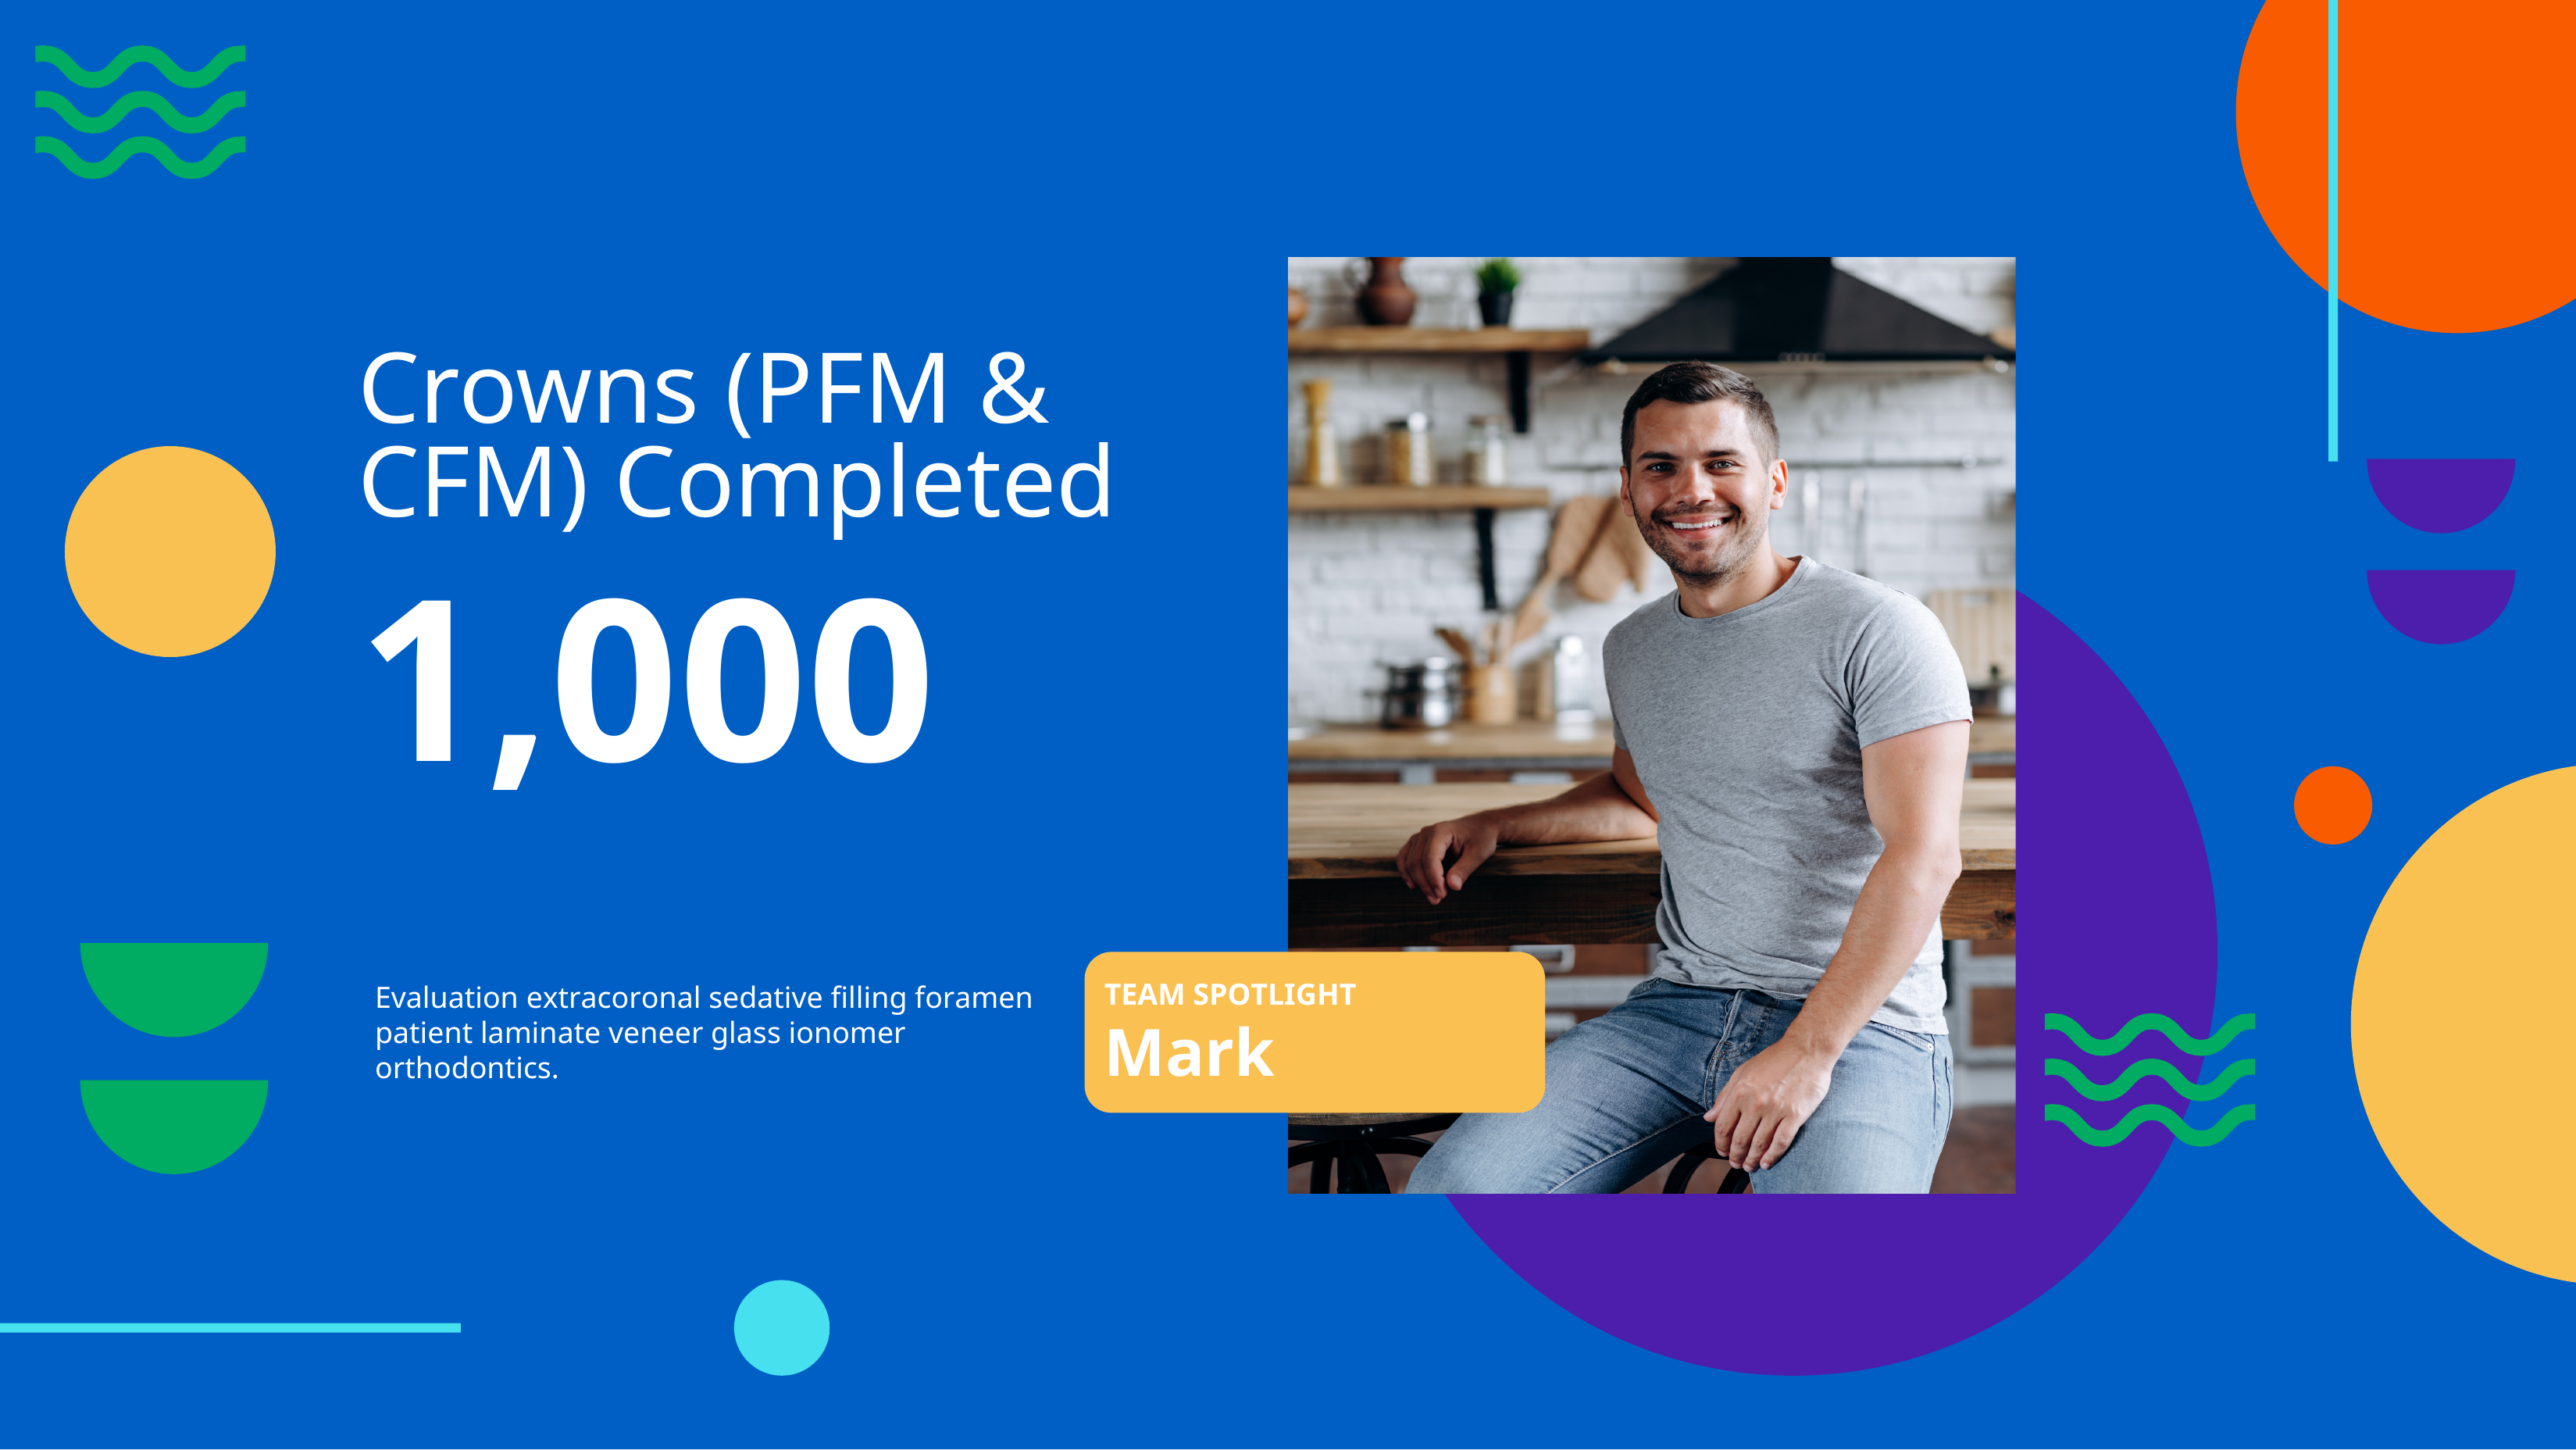

Crowns (PFM &
CFM) Completed
1,000
TEAM SPOTLIGHT
Mark
Evaluation extracoronal sedative filling foramen patient laminate veneer glass ionomer orthodontics.